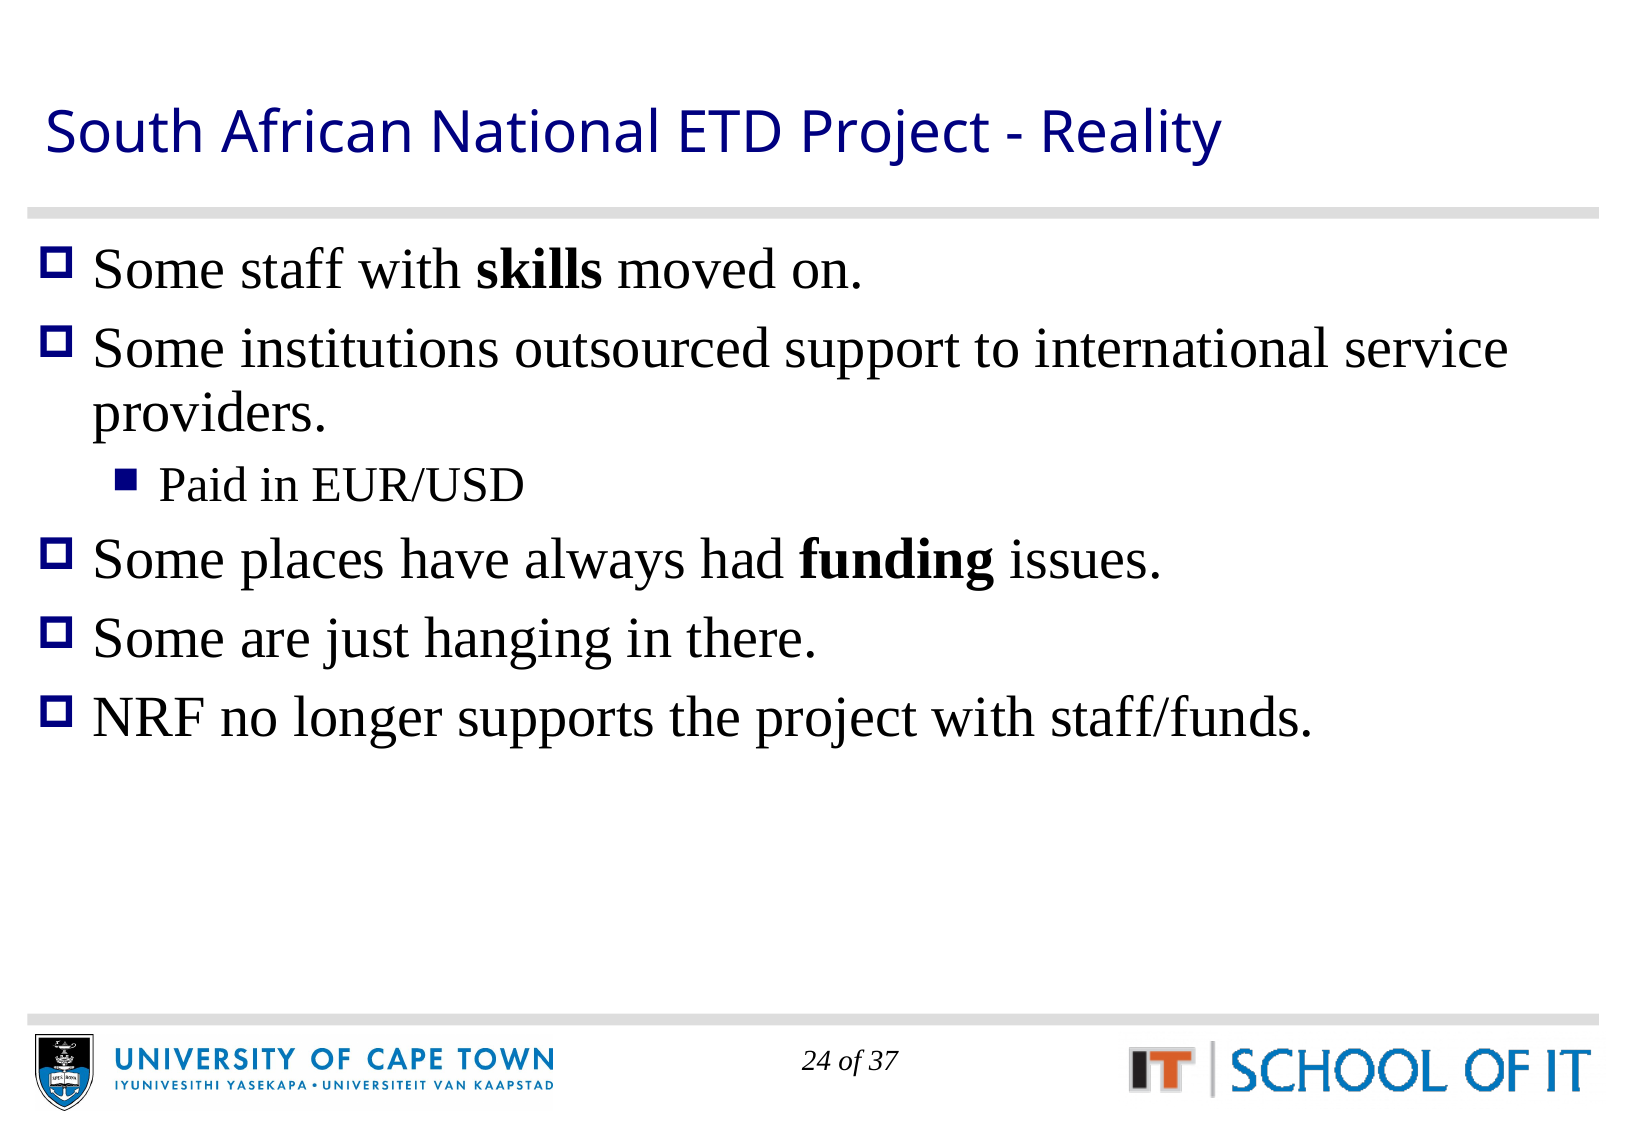

# South African National ETD Project - Reality
Some staff with skills moved on.
Some institutions outsourced support to international service providers.
Paid in EUR/USD
Some places have always had funding issues.
Some are just hanging in there.
NRF no longer supports the project with staff/funds.
24